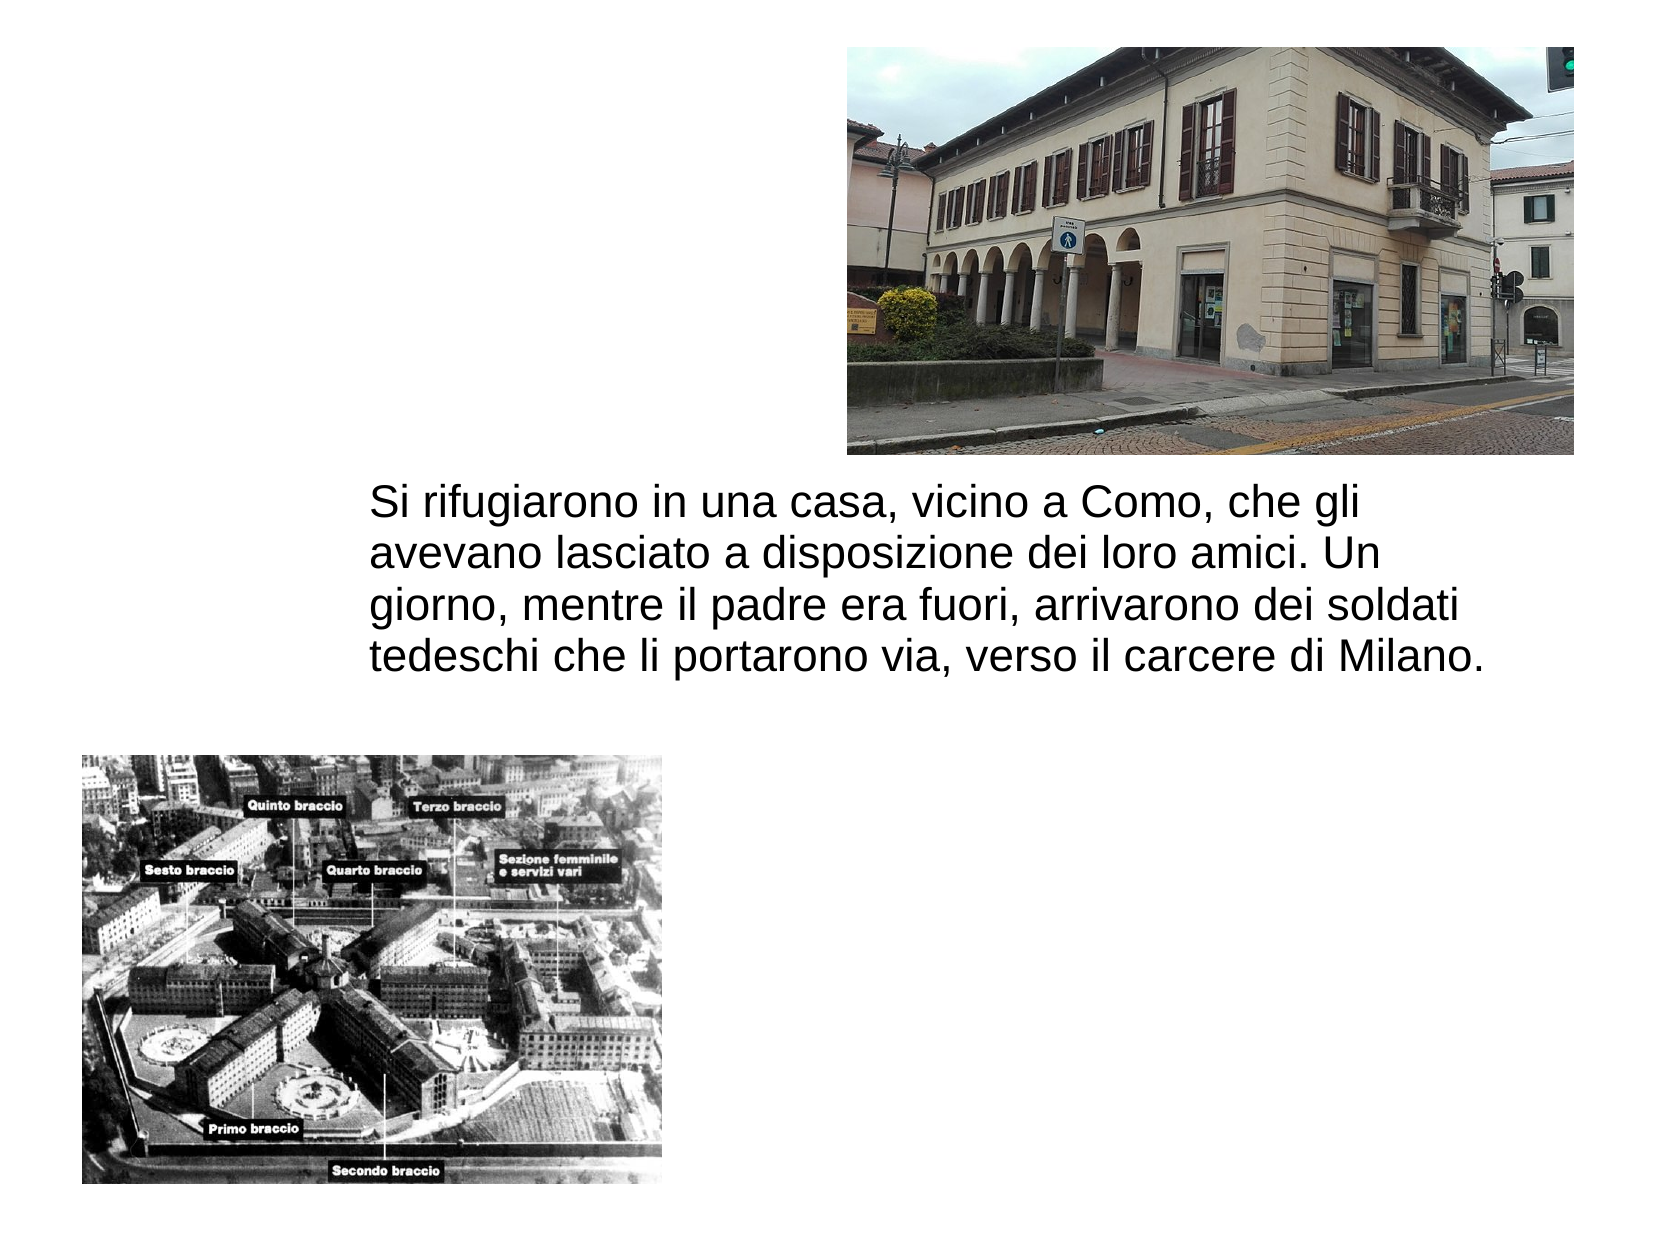

Si rifugiarono in una casa, vicino a Como, che gli avevano lasciato a disposizione dei loro amici. Un giorno, mentre il padre era fuori, arrivarono dei soldati tedeschi che li portarono via, verso il carcere di Milano.